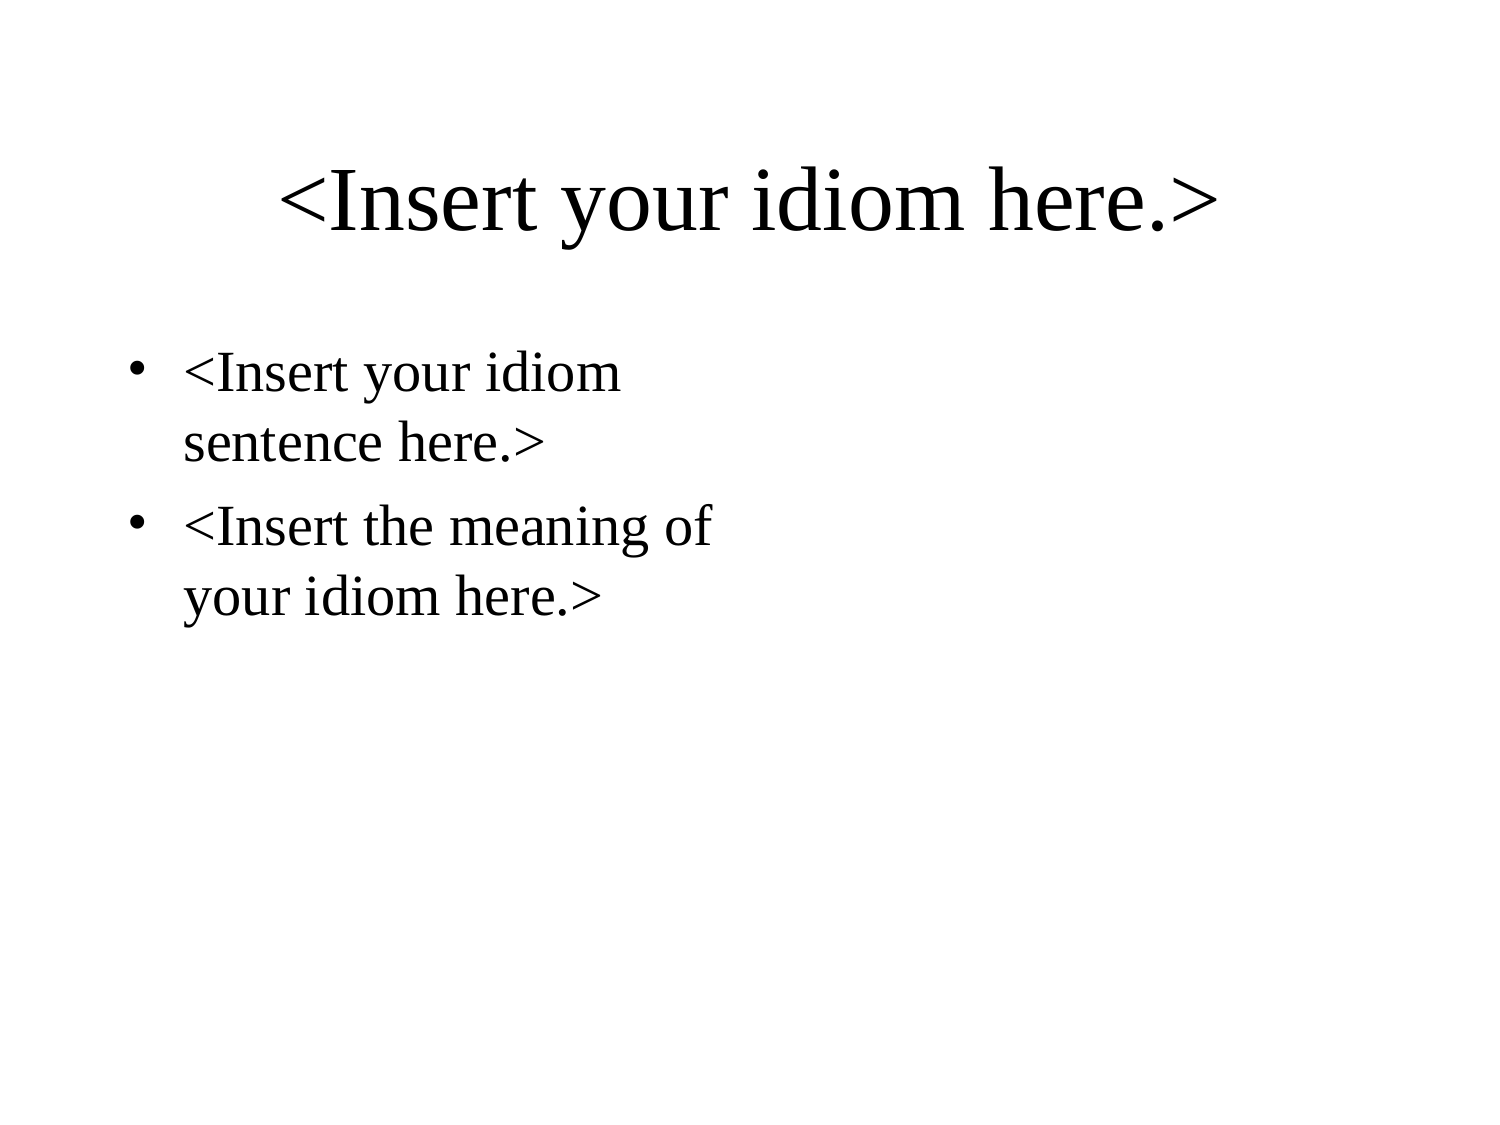

# <Insert your idiom here.>
<Insert your idiom sentence here.>
<Insert the meaning of your idiom here.>